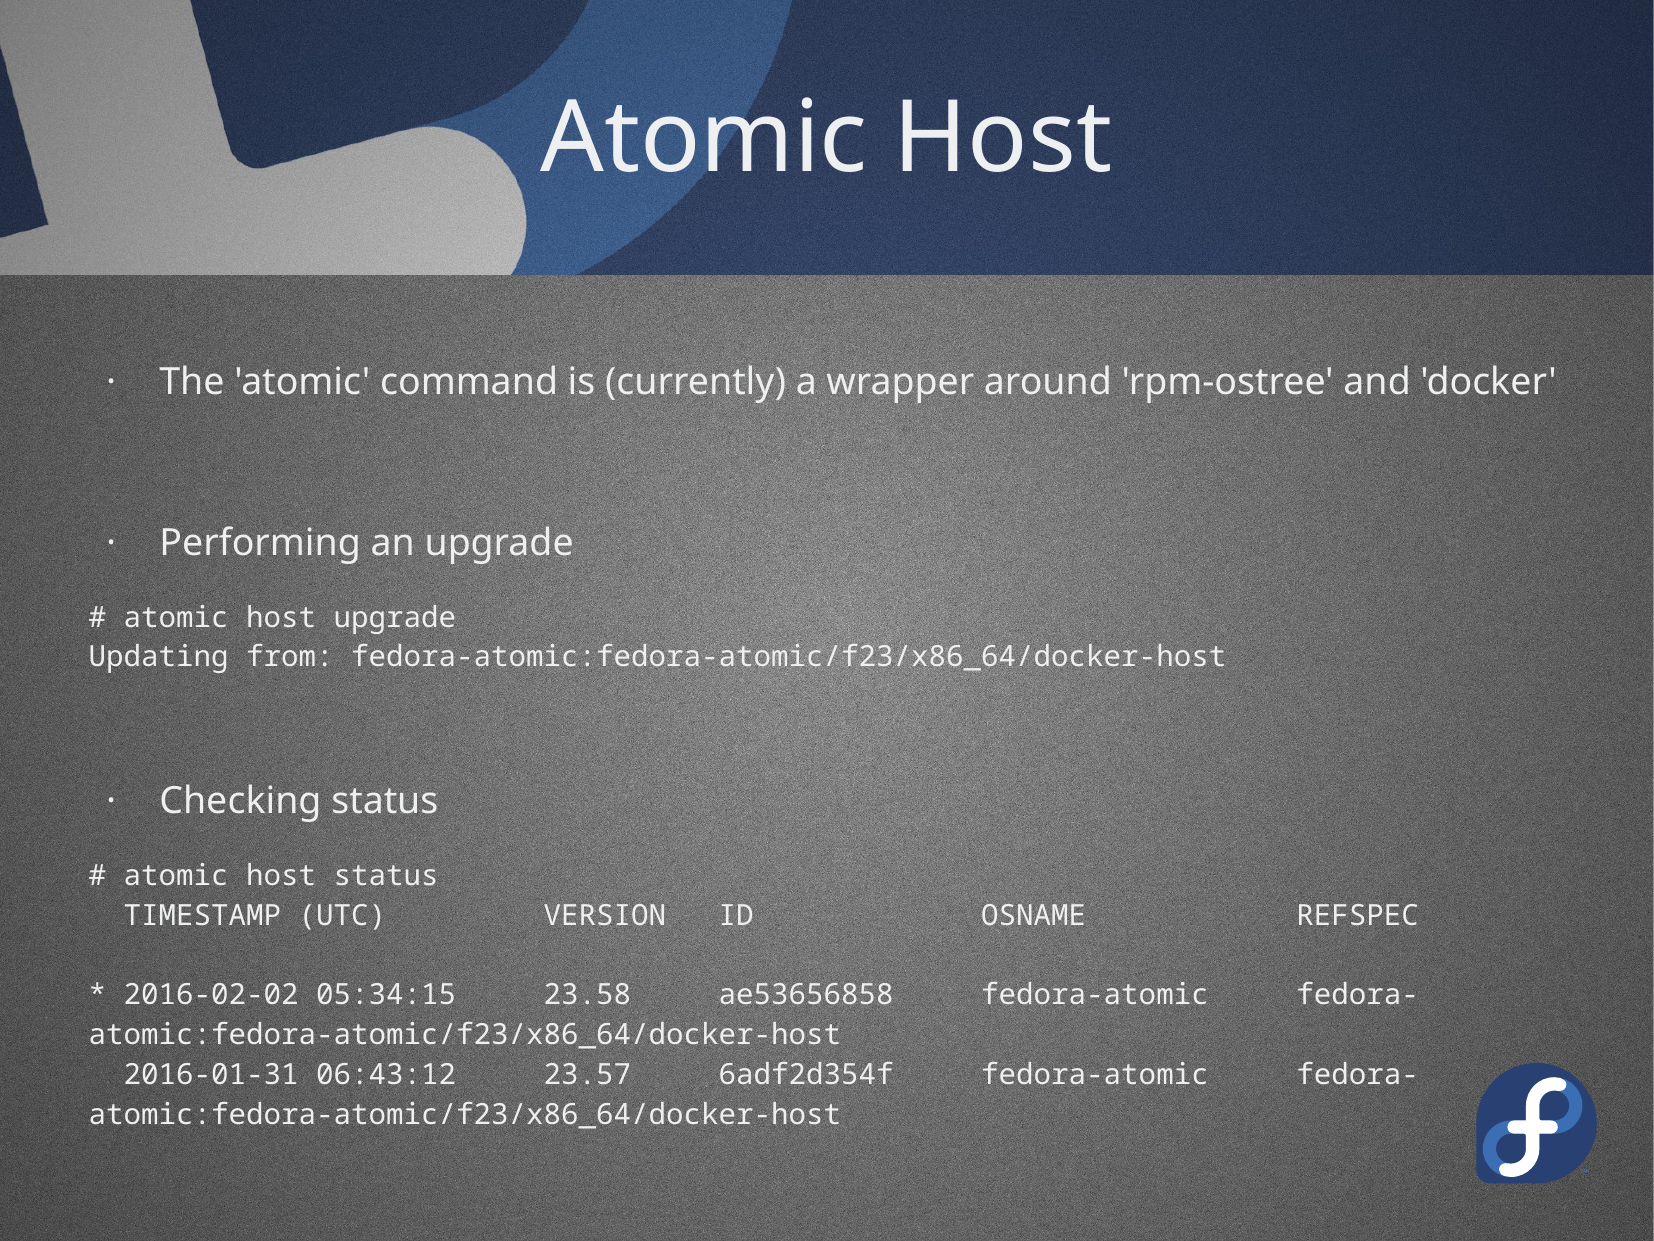

# Atomic Host
The 'atomic' command is (currently) a wrapper around 'rpm-ostree' and 'docker'
Performing an upgrade
# atomic host upgrade Updating from: fedora-atomic:fedora-atomic/f23/x86_64/docker-host
Checking status
# atomic host status TIMESTAMP (UTC) VERSION ID OSNAME REFSPEC * 2016-02-02 05:34:15 23.58 ae53656858 fedora-atomic fedora-atomic:fedora-atomic/f23/x86_64/docker-host 2016-01-31 06:43:12 23.57 6adf2d354f fedora-atomic fedora-atomic:fedora-atomic/f23/x86_64/docker-host